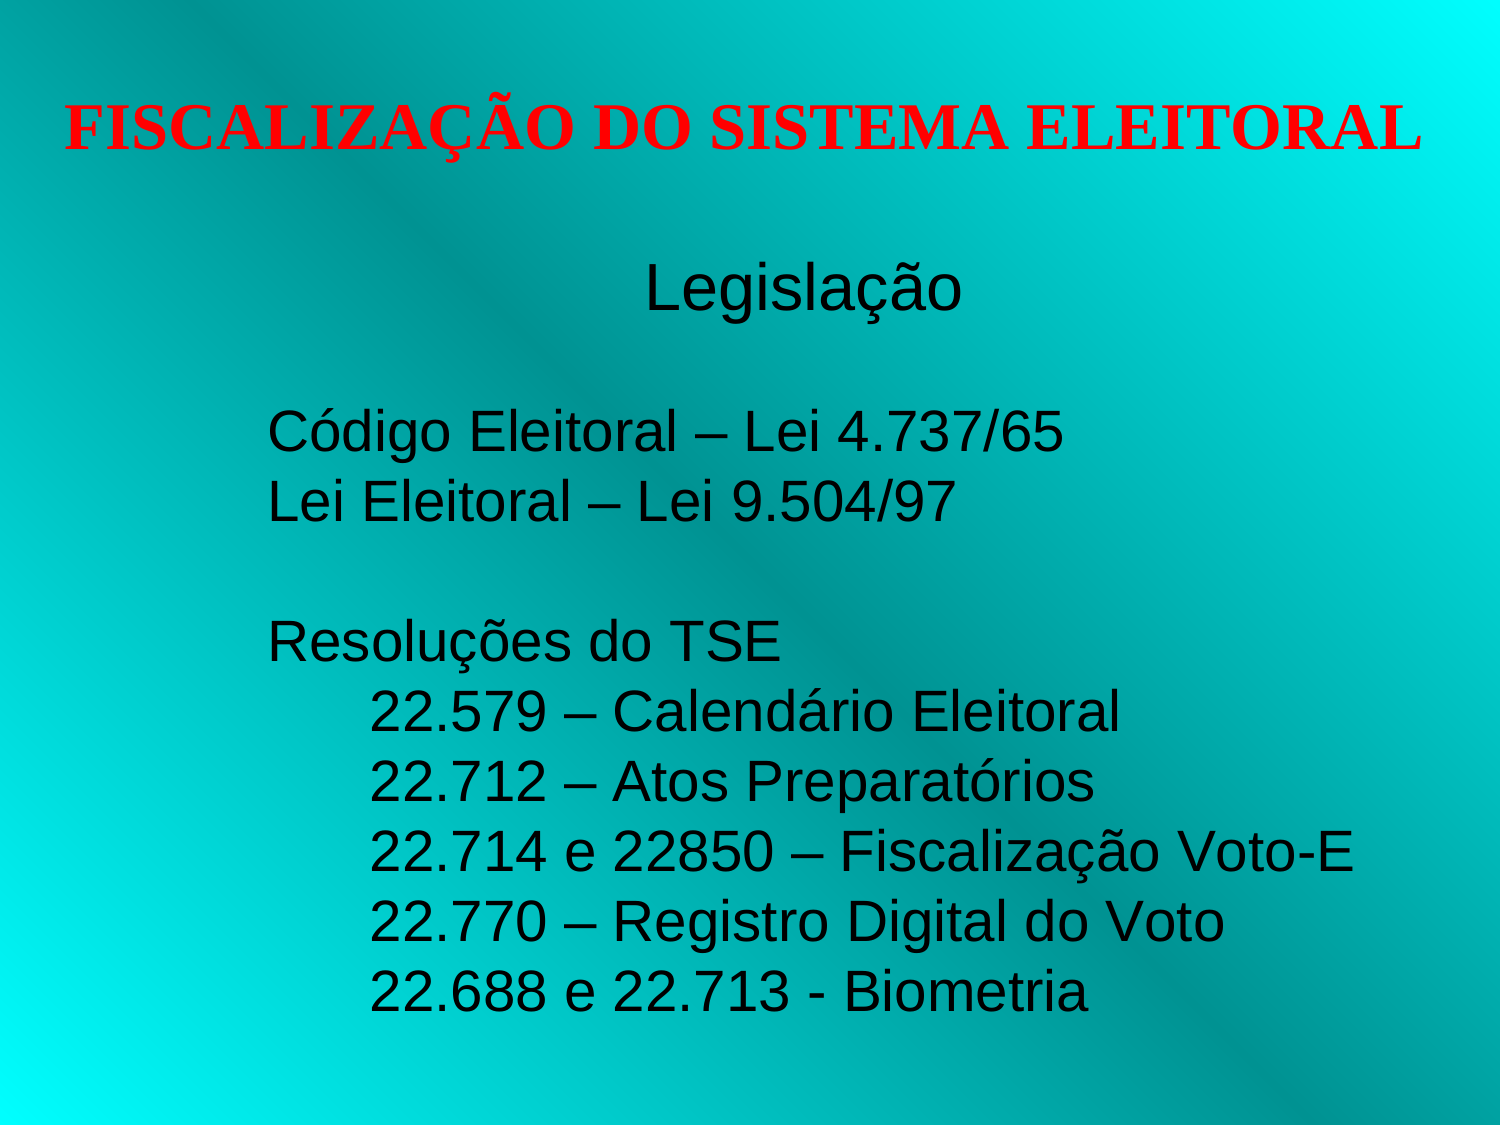

Legislação
 Código Eleitoral – Lei 4.737/65
 Lei Eleitoral – Lei 9.504/97
 Resoluções do TSE
	22.579 – Calendário Eleitoral
	22.712 – Atos Preparatórios
	22.714 e 22850 – Fiscalização Voto-E
	22.770 – Registro Digital do Voto
	22.688 e 22.713 - Biometria